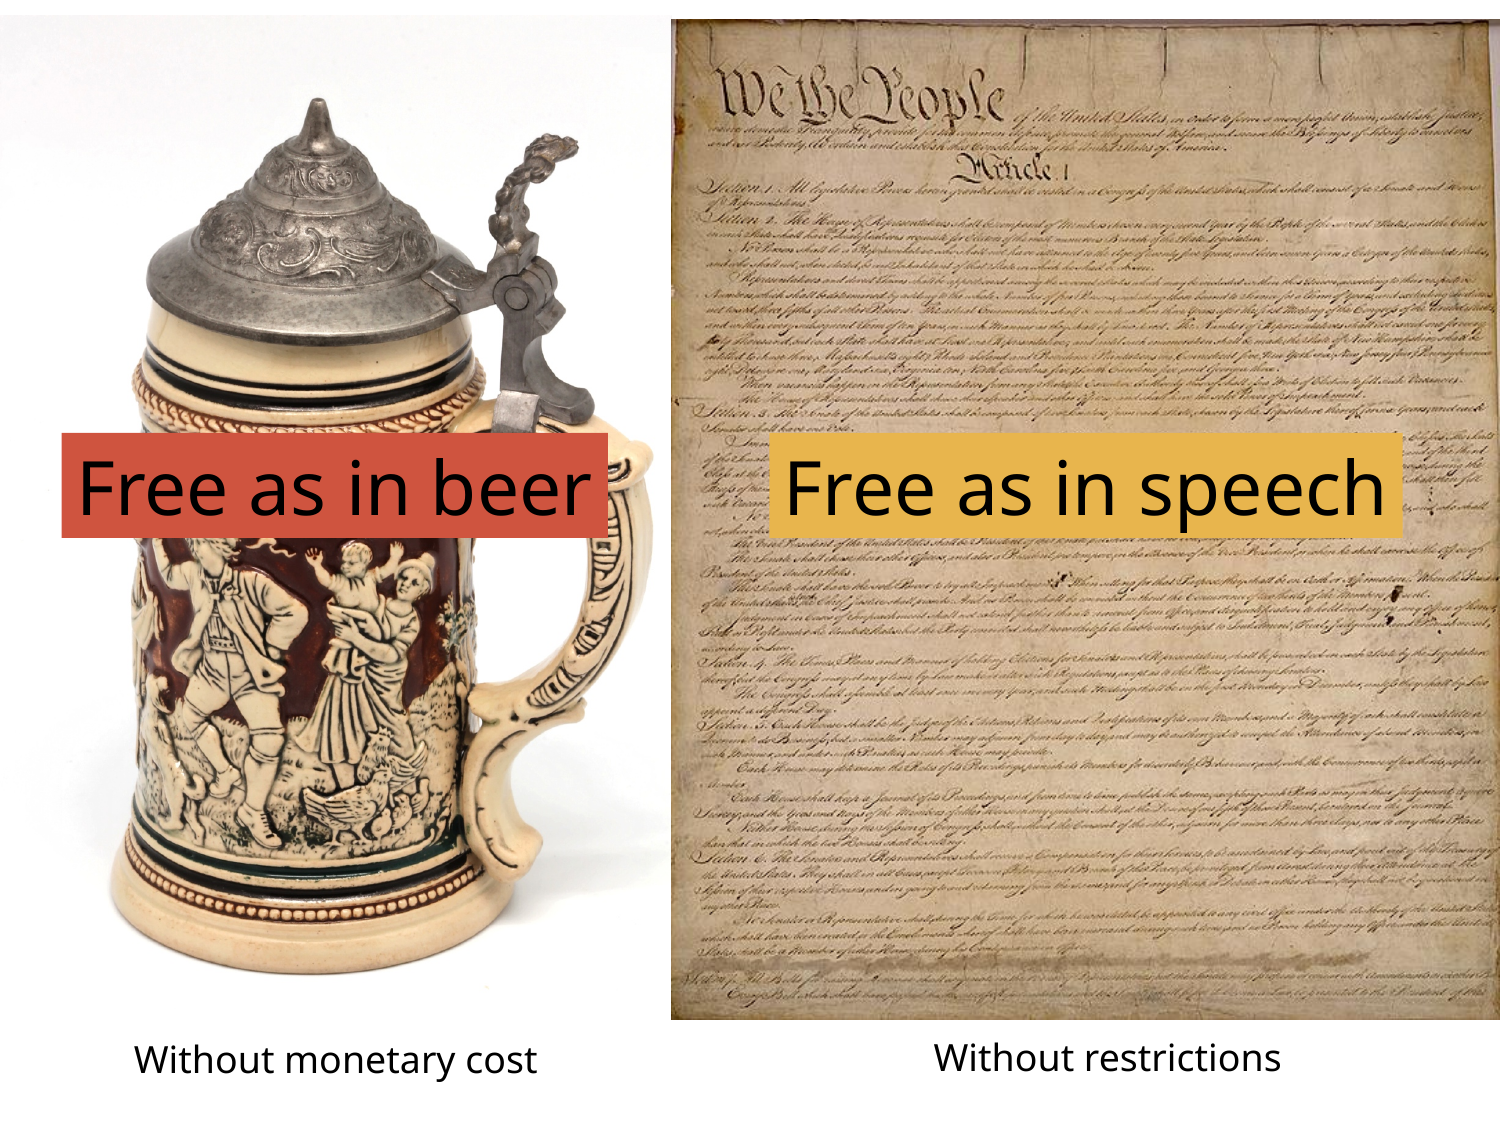

Free as in beer
Free as in speech
Without restrictions
Without monetary cost